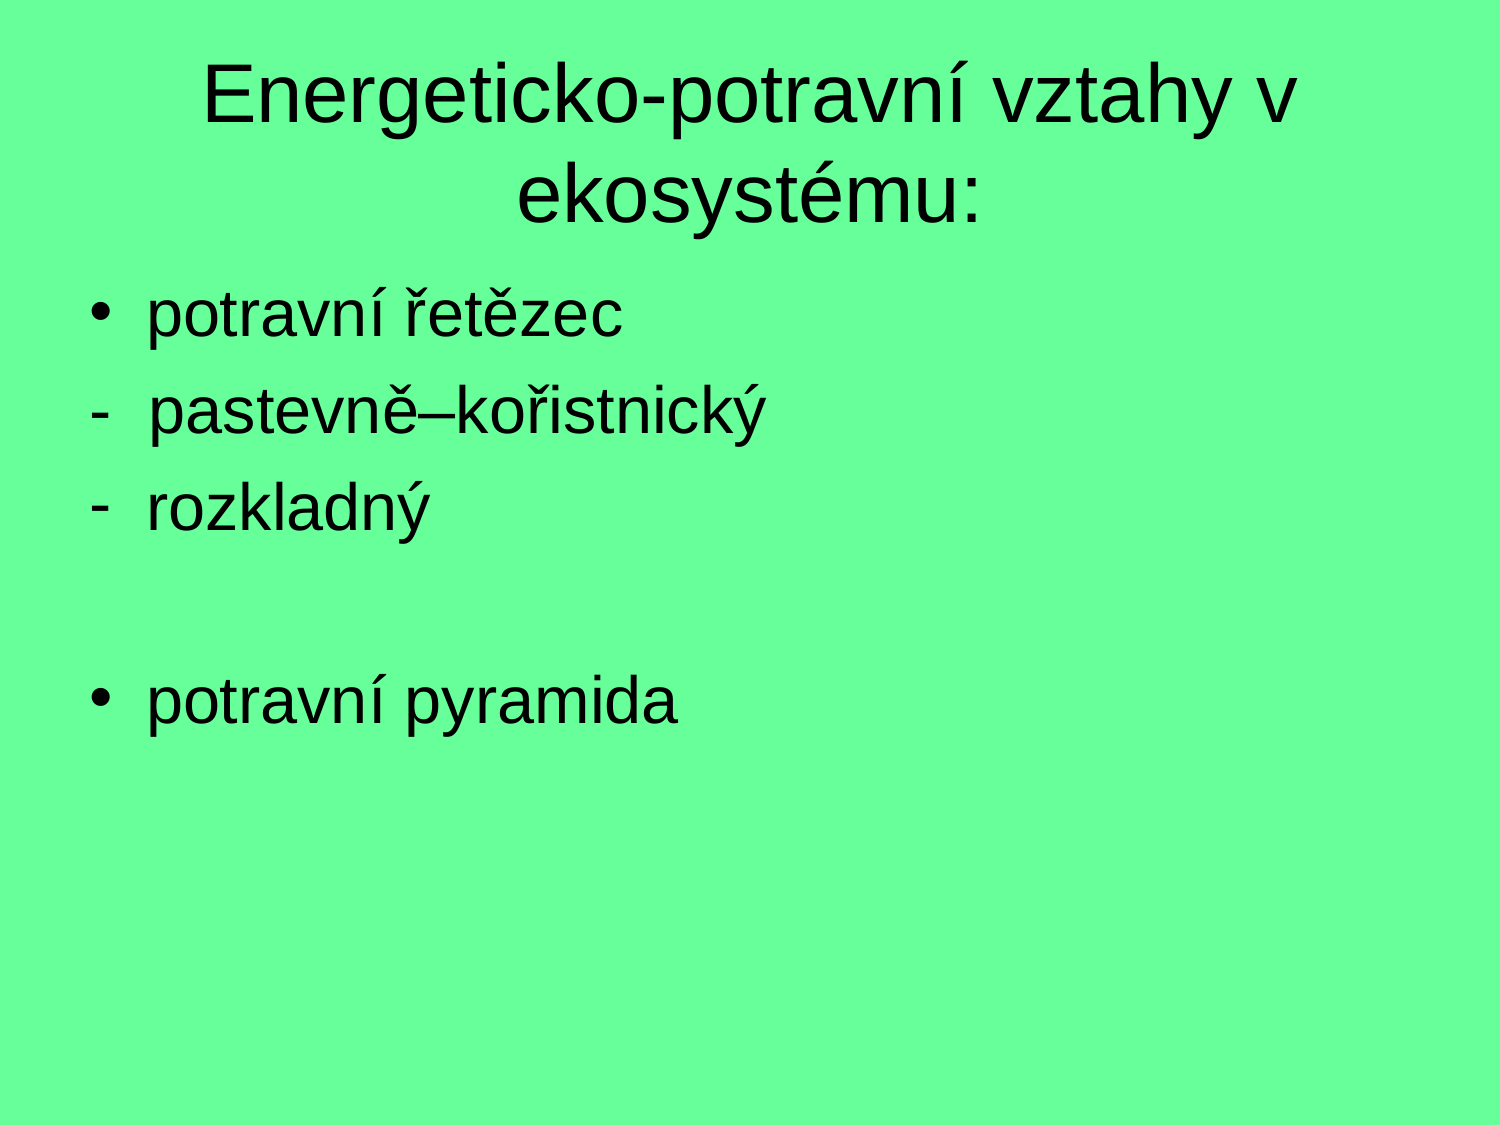

# Energeticko-potravní vztahy v ekosystému:
potravní řetězec
- pastevně–kořistnický
rozkladný
potravní pyramida